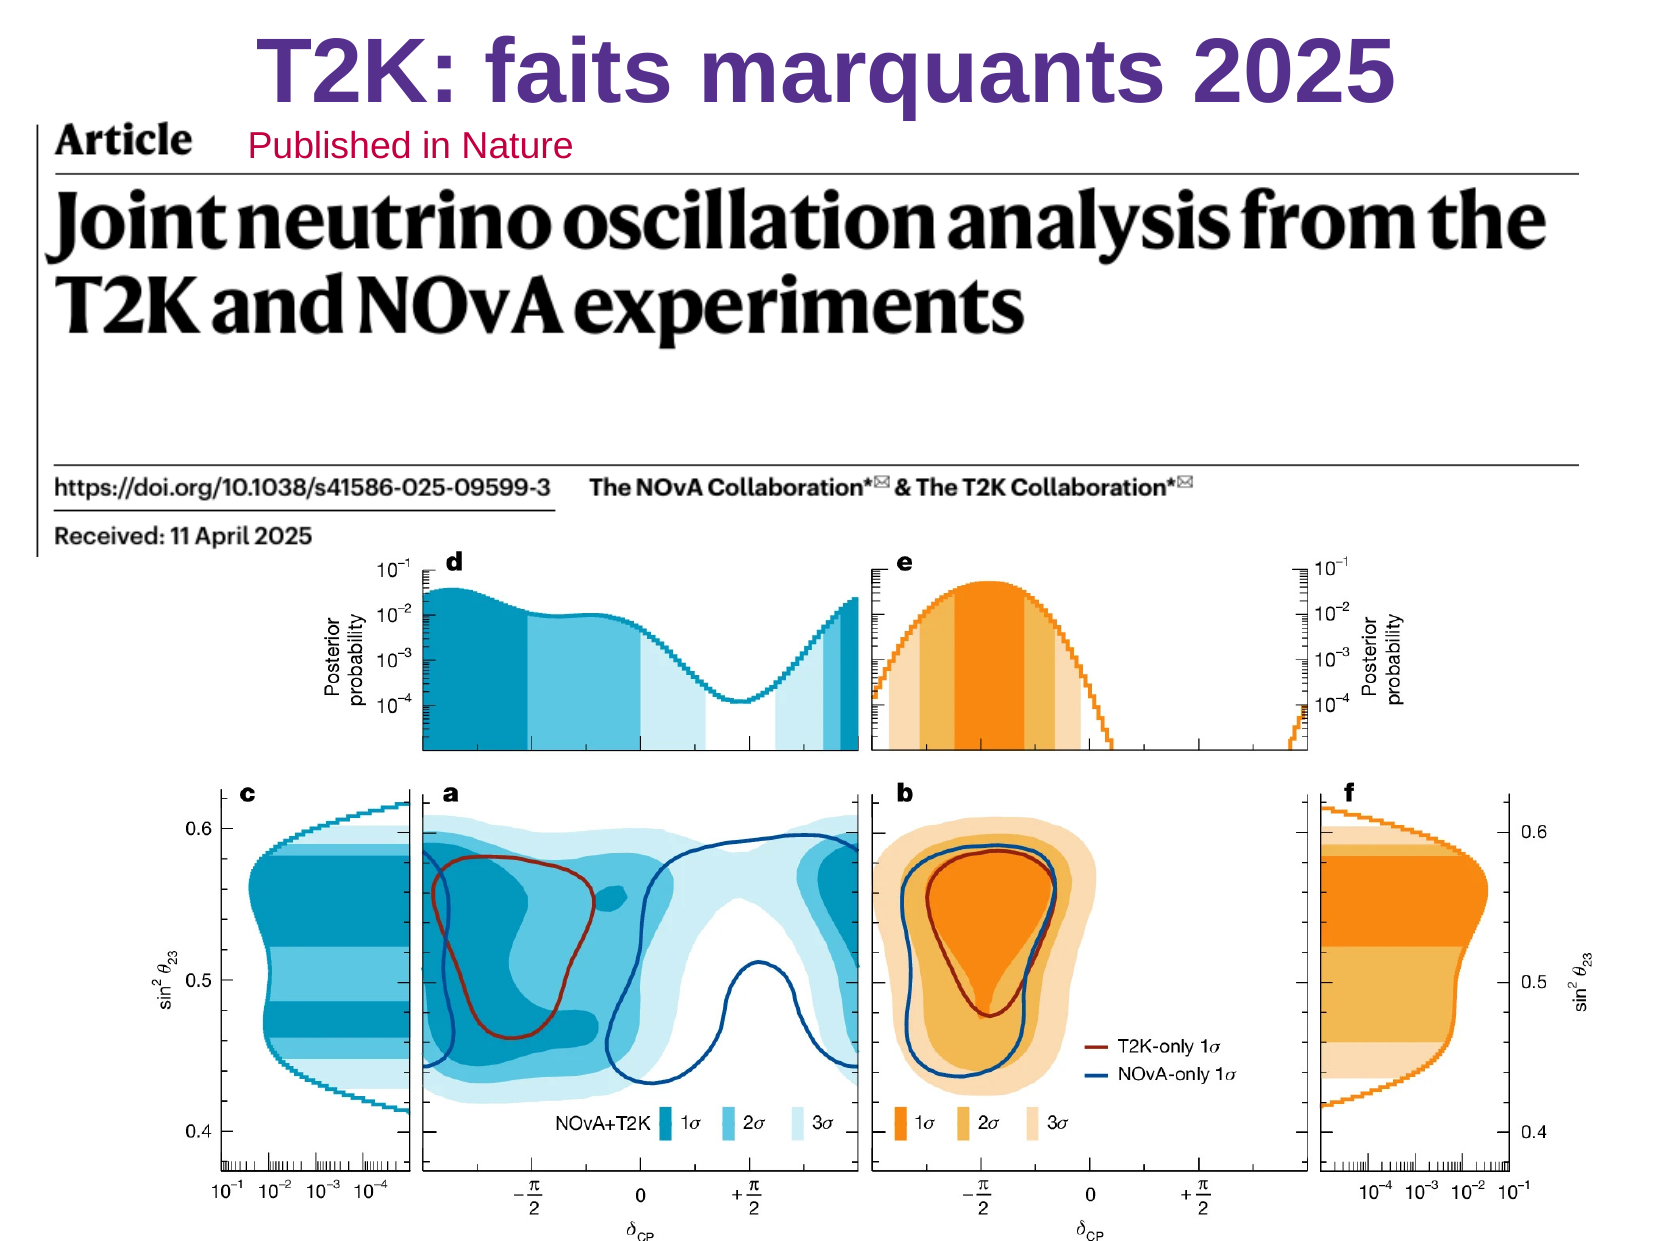

# T2K: faits marquants 2025
 Published in Nature